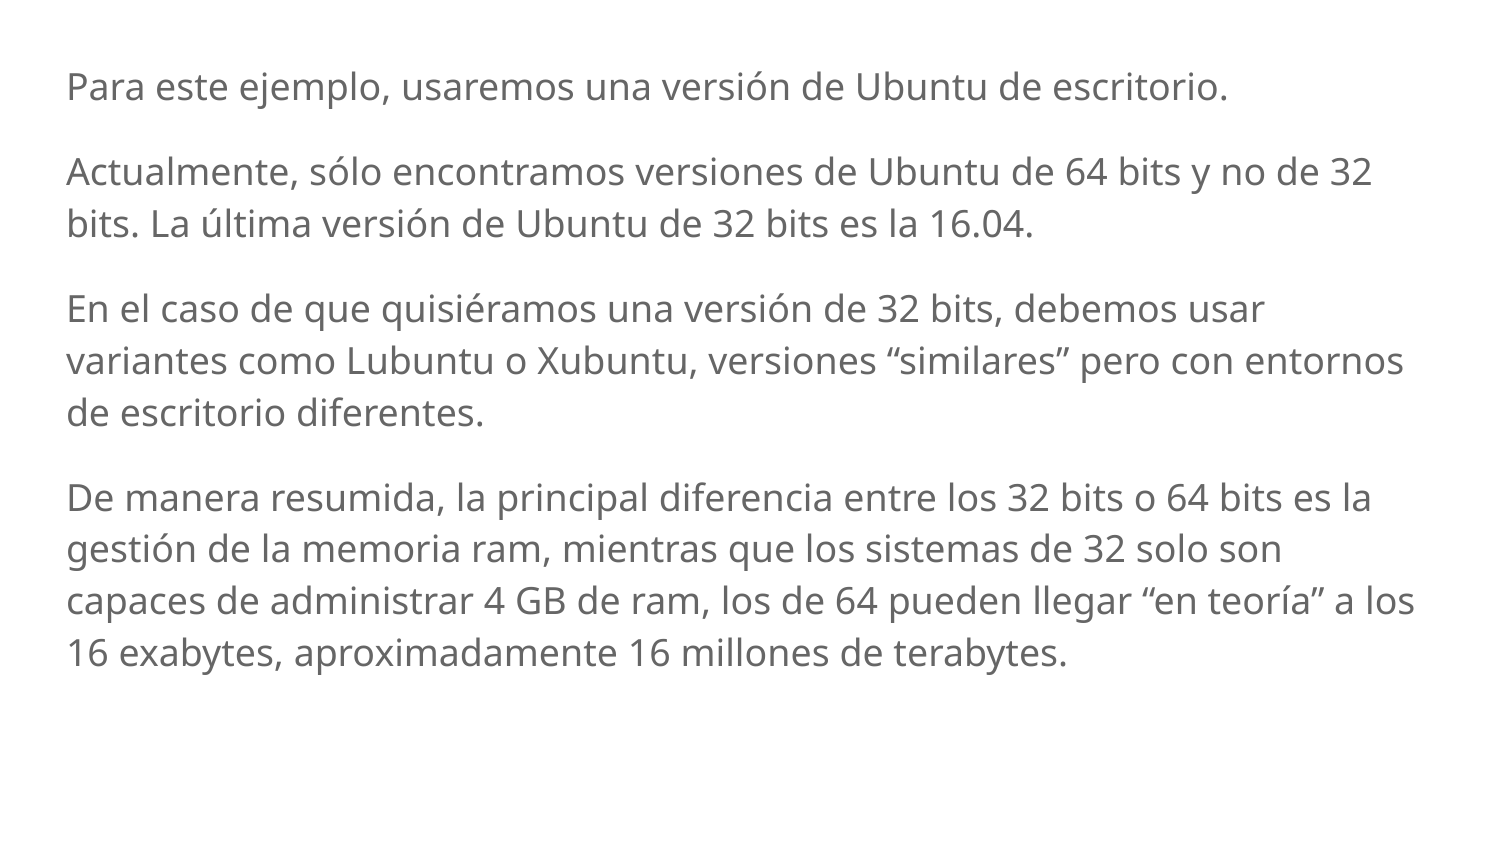

# Para este ejemplo, usaremos una versión de Ubuntu de escritorio.
Actualmente, sólo encontramos versiones de Ubuntu de 64 bits y no de 32 bits. La última versión de Ubuntu de 32 bits es la 16.04.
En el caso de que quisiéramos una versión de 32 bits, debemos usar variantes como Lubuntu o Xubuntu, versiones “similares” pero con entornos de escritorio diferentes.
De manera resumida, la principal diferencia entre los 32 bits o 64 bits es la gestión de la memoria ram, mientras que los sistemas de 32 solo son capaces de administrar 4 GB de ram, los de 64 pueden llegar “en teoría” a los 16 exabytes, aproximadamente 16 millones de terabytes.